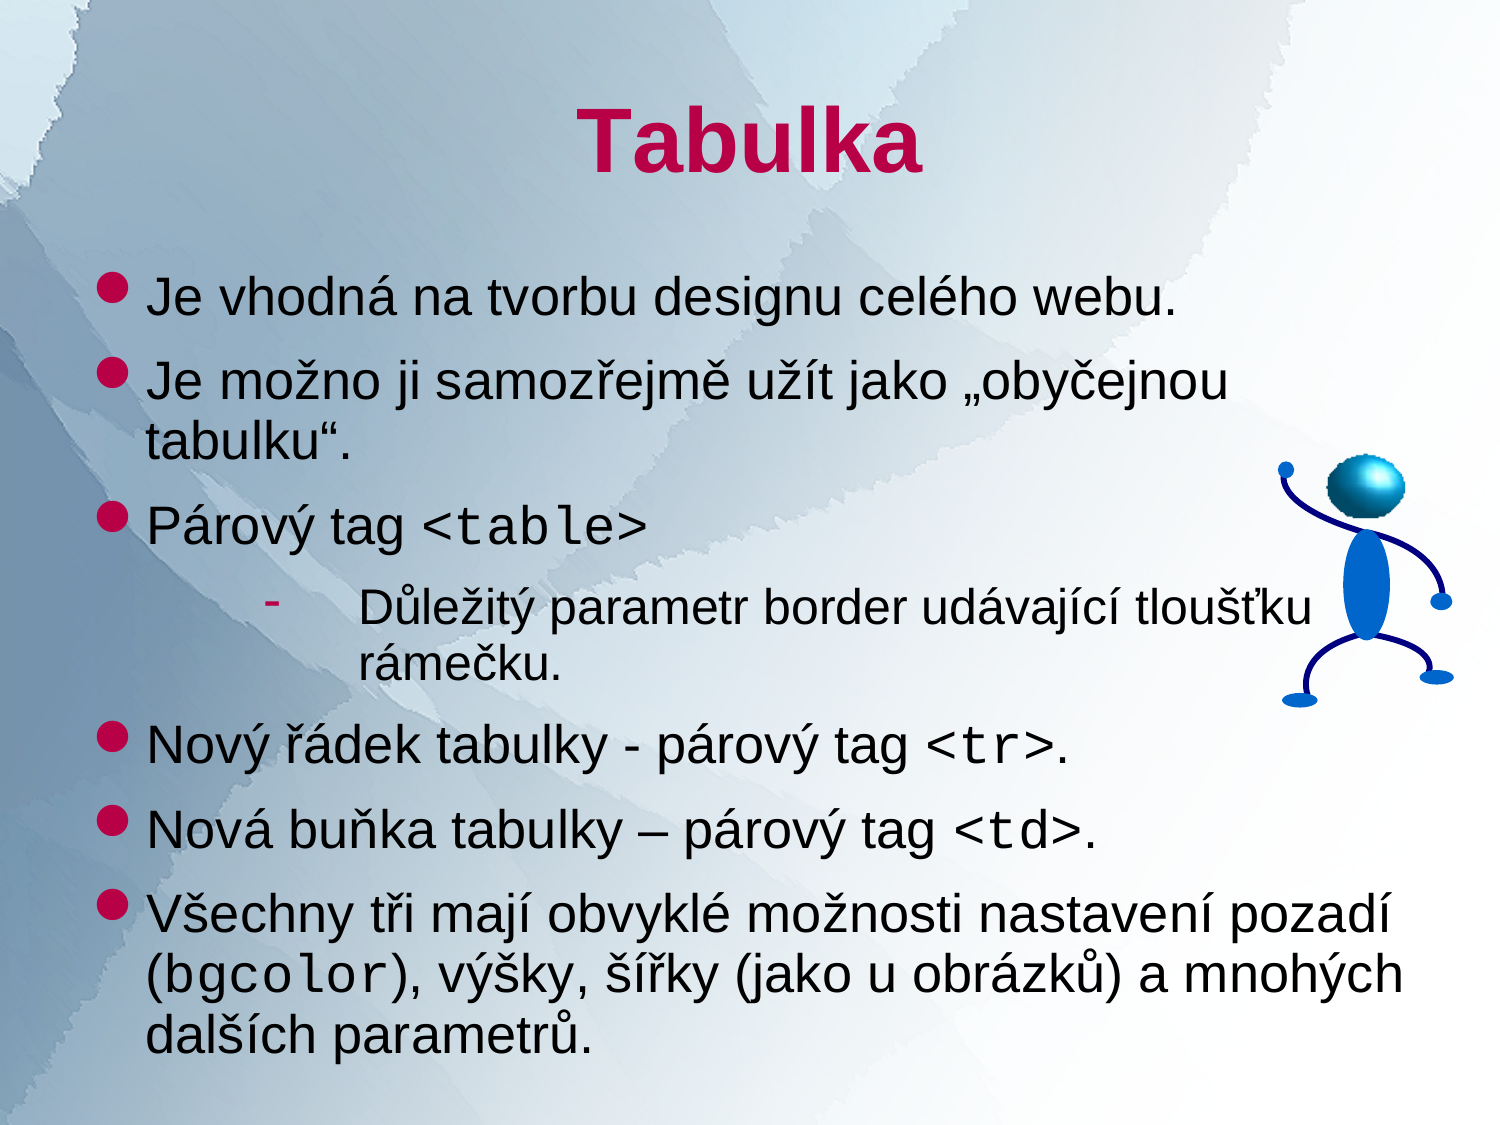

Tabulka
Je vhodná na tvorbu designu celého webu.
Je možno ji samozřejmě užít jako „obyčejnou tabulku“.
Párový tag <table>
Důležitý parametr border udávající tloušťku rámečku.
Nový řádek tabulky - párový tag <tr>.
Nová buňka tabulky – párový tag <td>.
Všechny tři mají obvyklé možnosti nastavení pozadí (bgcolor), výšky, šířky (jako u obrázků) a mnohých dalších parametrů.